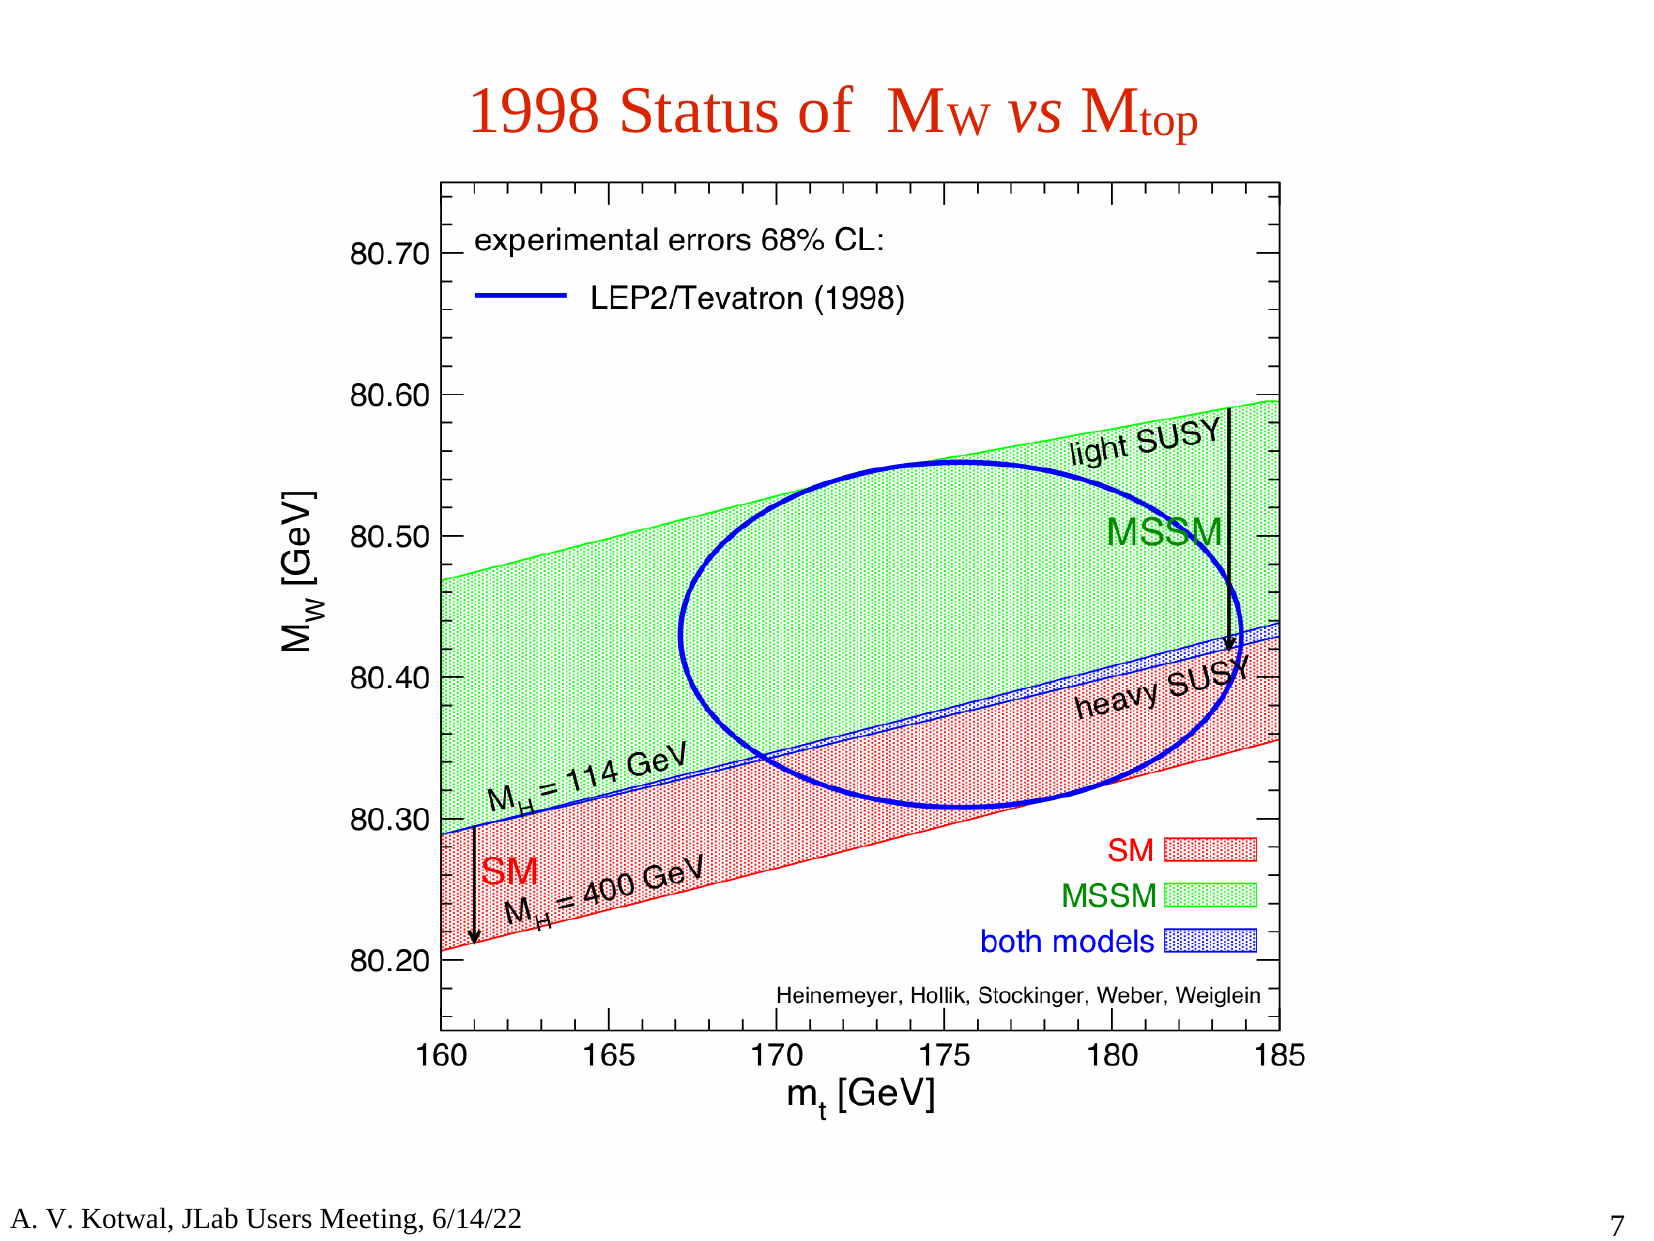

# 1998 Status of MW vs Mtop
A. V. Kotwal, JLab Users Meeting, 6/14/22